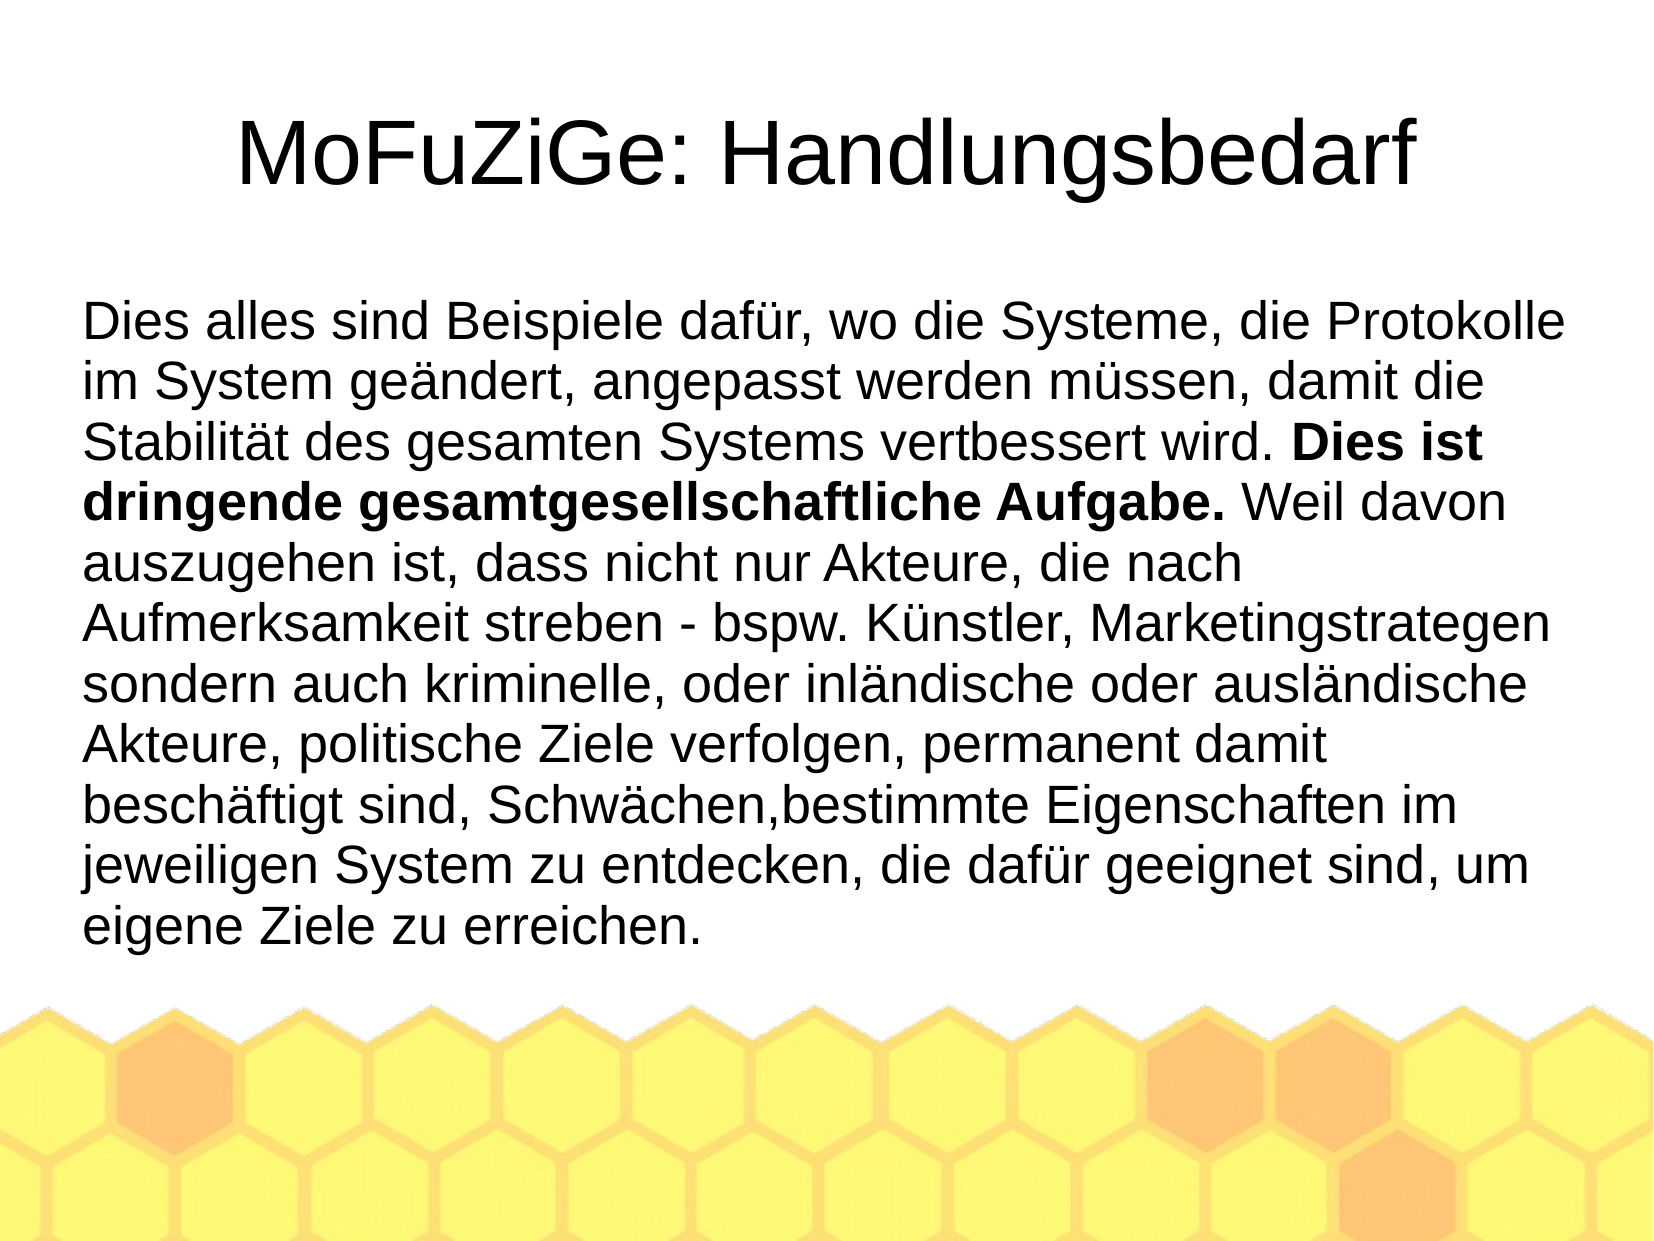

# MoFuZiGe: Handlungsbedarf
Dies alles sind Beispiele dafür, wo die Systeme, die Protokolle im System geändert, angepasst werden müssen, damit die Stabilität des gesamten Systems vertbessert wird. Dies ist dringende gesamtgesellschaftliche Aufgabe. Weil davon auszugehen ist, dass nicht nur Akteure, die nach Aufmerksamkeit streben - bspw. Künstler, Marketingstrategen sondern auch kriminelle, oder inländische oder ausländische Akteure, politische Ziele verfolgen, permanent damit beschäftigt sind, Schwächen,bestimmte Eigenschaften im jeweiligen System zu entdecken, die dafür geeignet sind, um eigene Ziele zu erreichen.